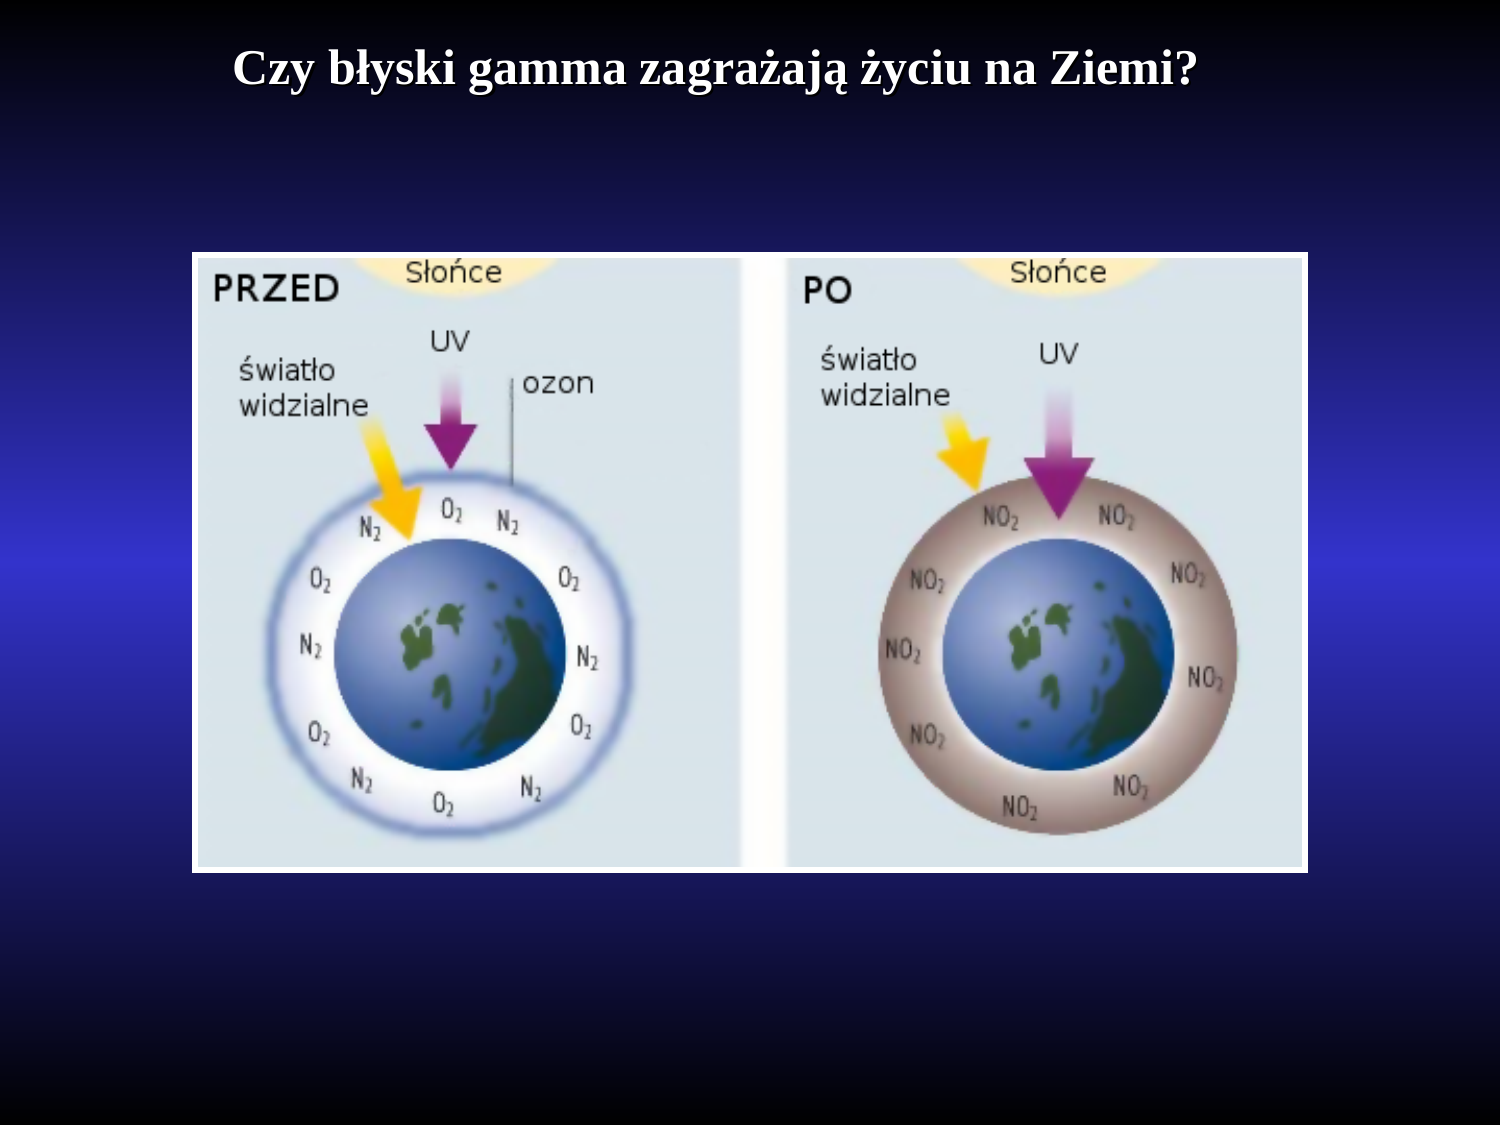

Czy błyski gamma zagrażają życiu na Ziemi?